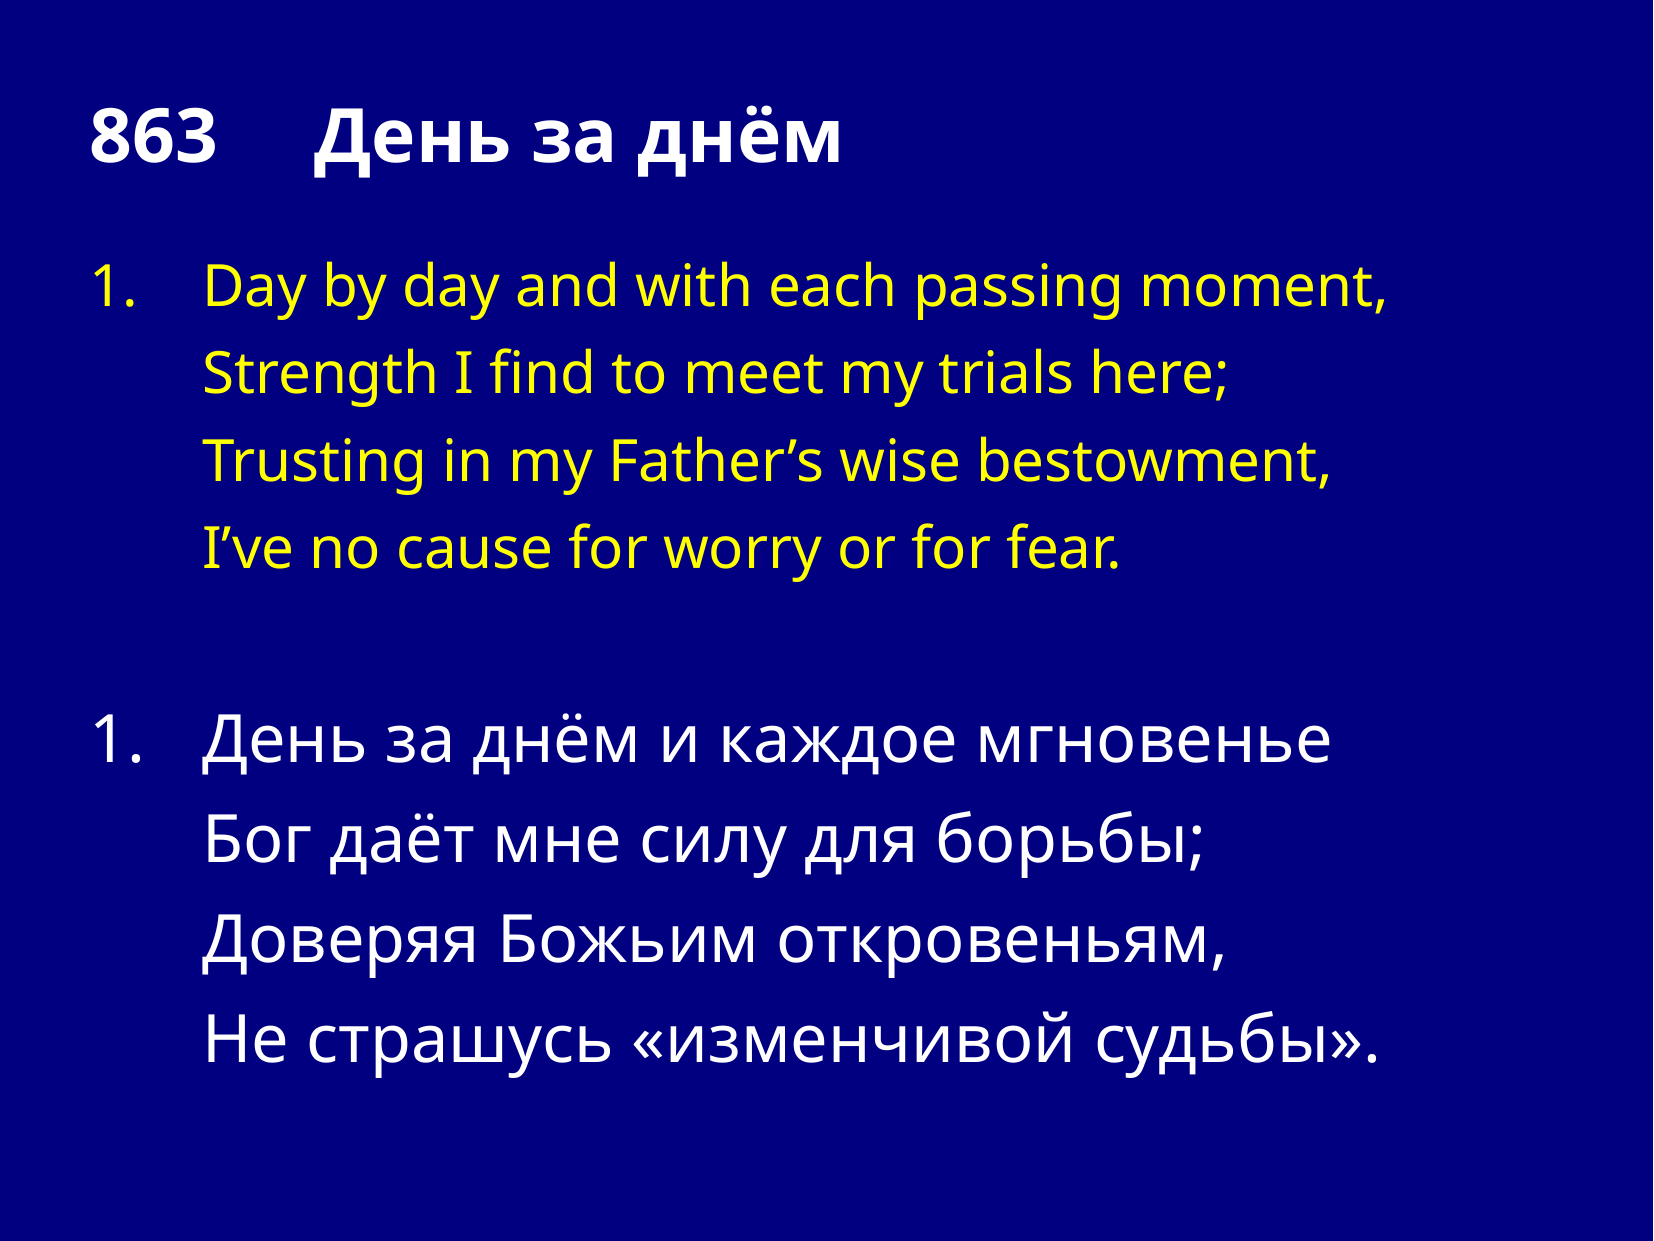

863	День за днём
1.	Day by day and with each passing moment,
	Strength I find to meet my trials here;
	Trusting in my Father’s wise bestowment,
	I’ve no cause for worry or for fear.
1.	День за днём и каждое мгновенье
	Бог даёт мне силу для борьбы;
	Доверяя Божьим откровеньям,
	Не страшусь «изменчивой судьбы».